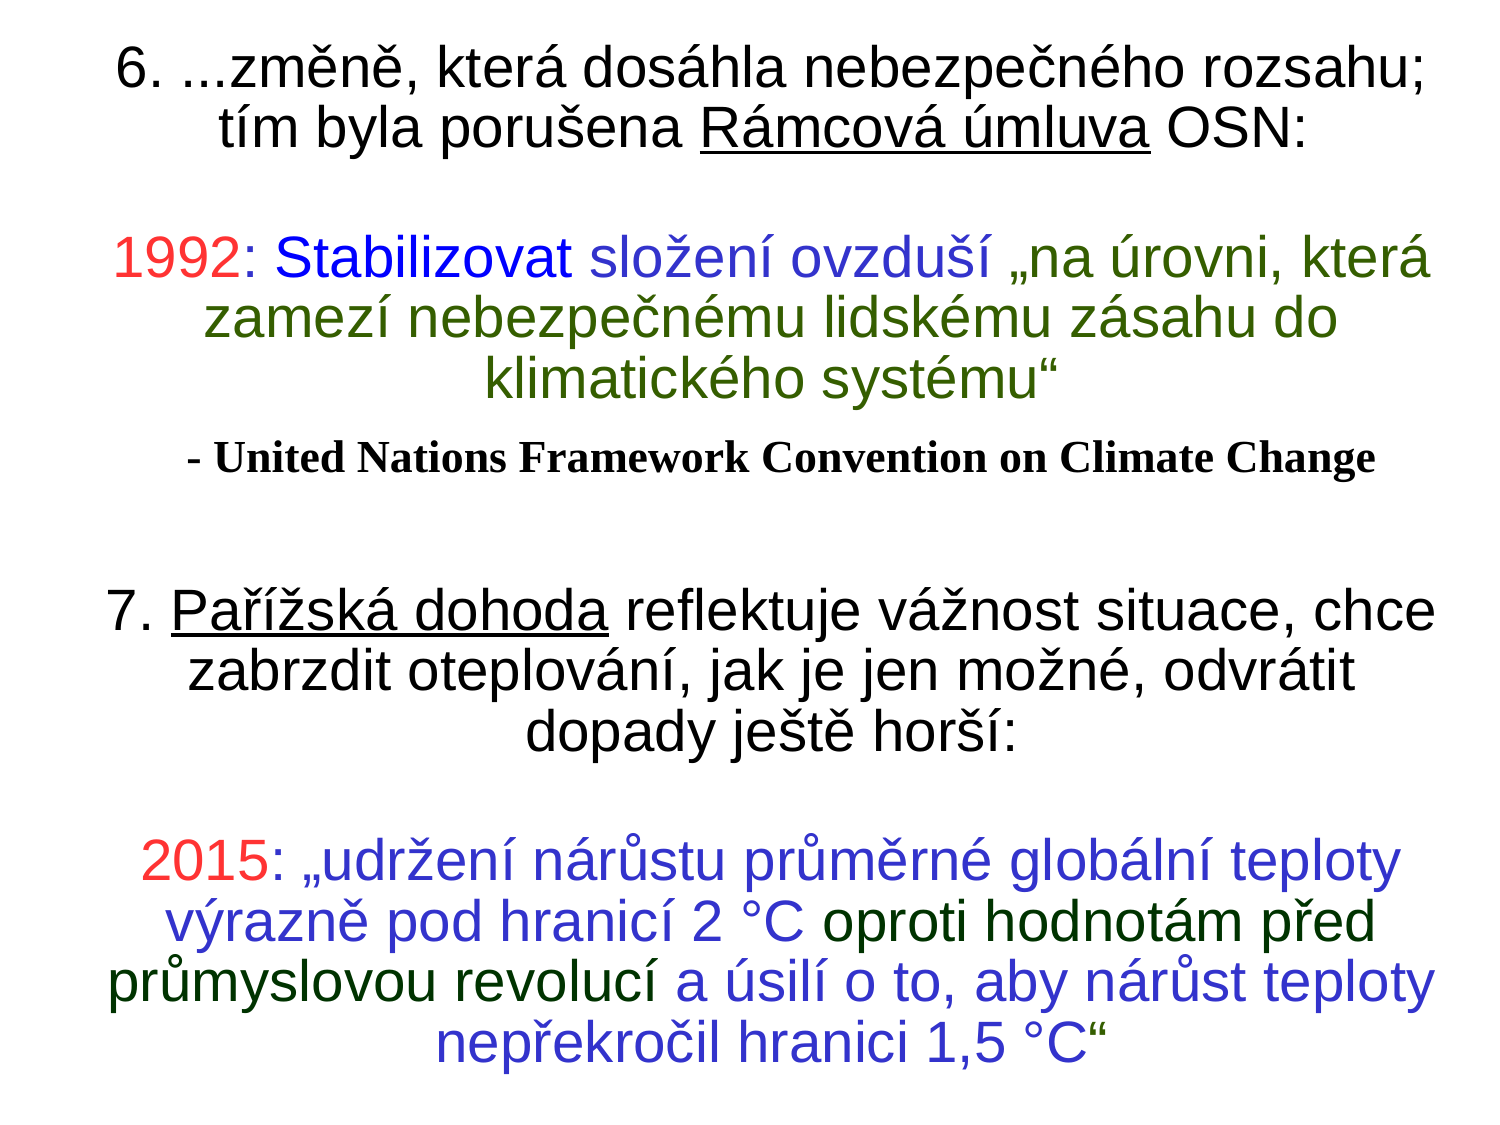

# 6. ...změně, která dosáhla nebezpečného rozsahu; tím byla porušena Rámcová úmluva OSN: 1992: Stabilizovat složení ovzduší „na úrovni, která zamezí nebezpečnému lidskému zásahu do klimatického systému“ - United Nations Framework Convention on Climate Change 7. Pařížská dohoda reflektuje vážnost situace, chce zabrzdit oteplování, jak je jen možné, odvrátit dopady ještě horší: 2015: „udržení nárůstu průměrné globální teploty výrazně pod hranicí 2 °C oproti hodnotám před průmyslovou revolucí a úsilí o to, aby nárůst teploty nepřekročil hranici 1,5 °C“